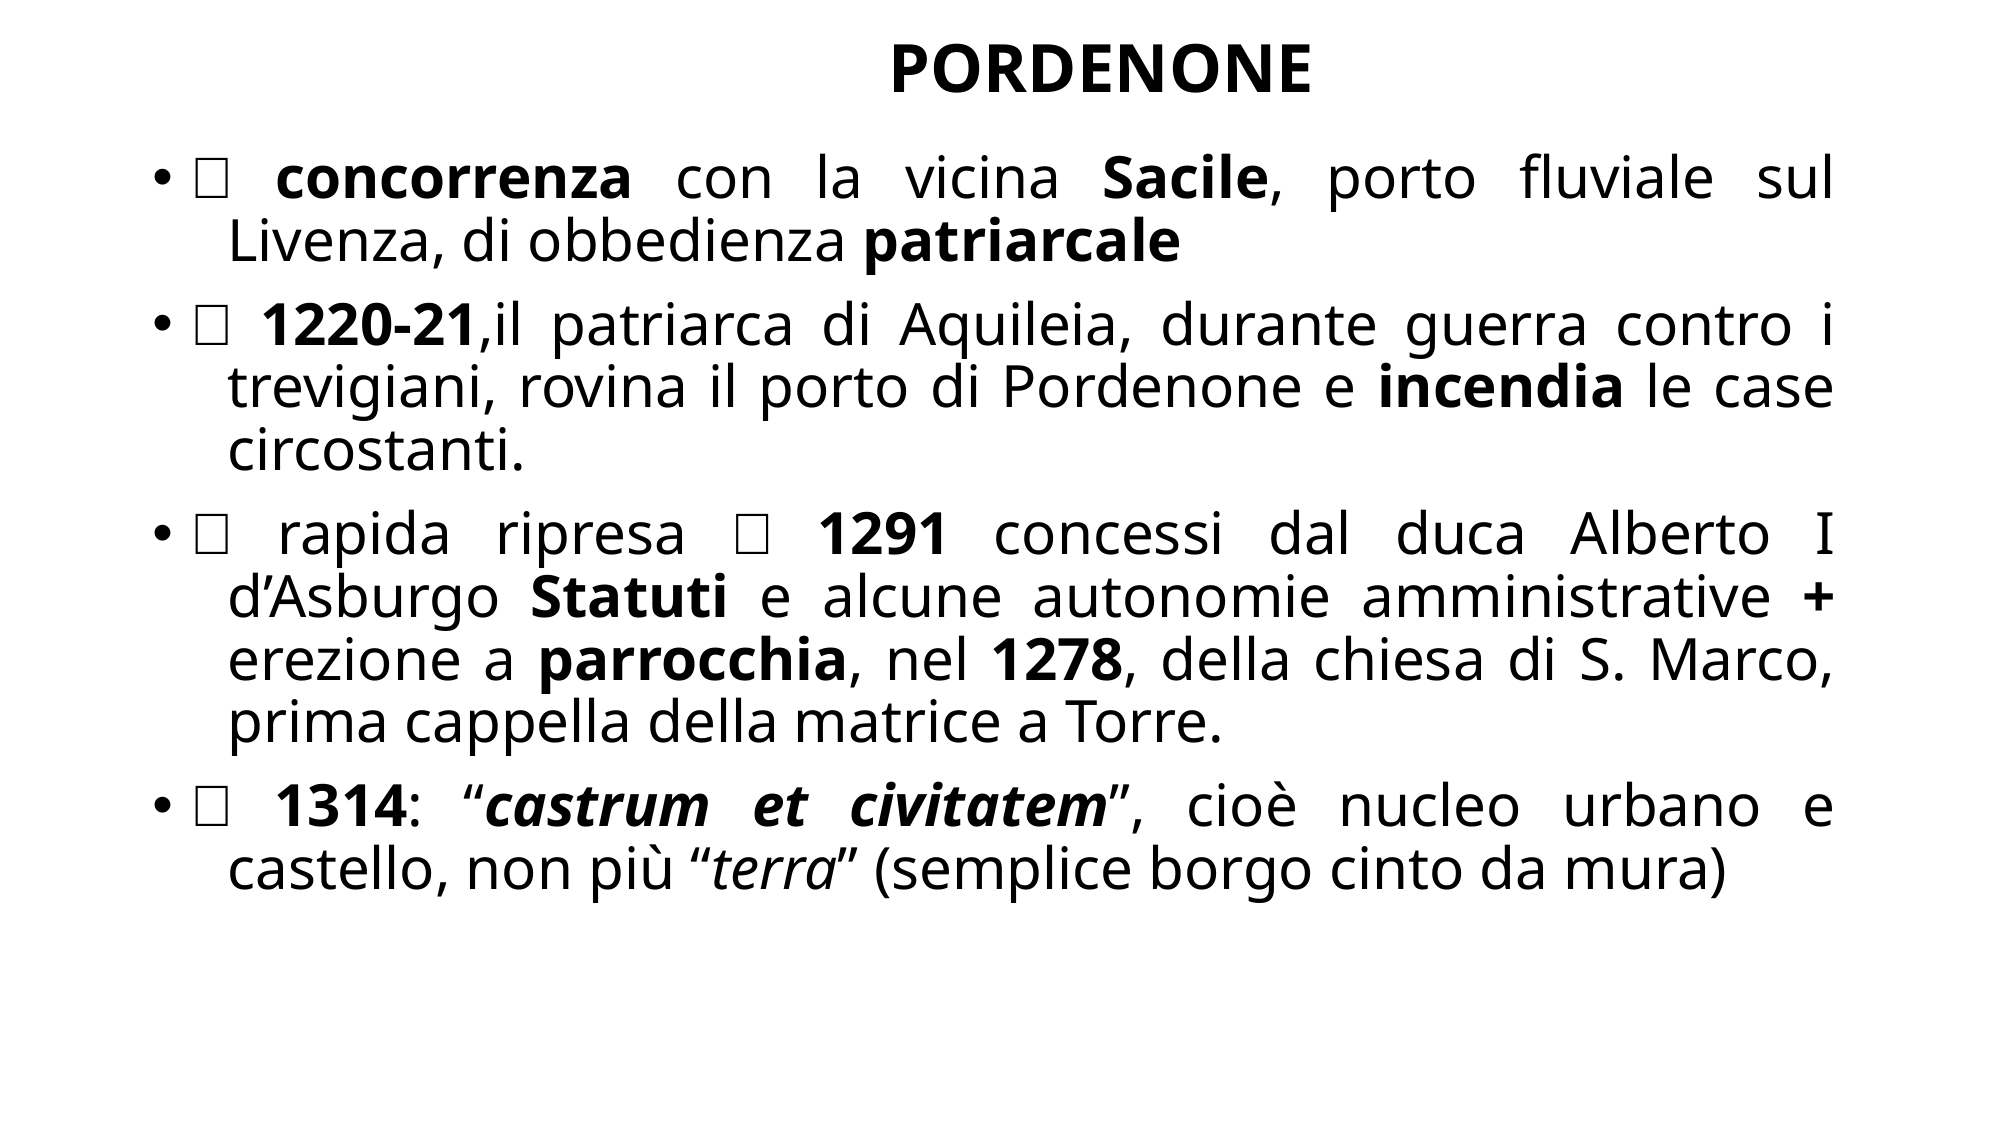

# PORDENONE
 concorrenza con la vicina Sacile, porto fluviale sul Livenza, di obbedienza patriarcale
 1220-21,il patriarca di Aquileia, durante guerra contro i trevigiani, rovina il porto di Pordenone e incendia le case circostanti.
 rapida ripresa  1291 concessi dal duca Alberto I d’Asburgo Statuti e alcune autonomie amministrative + erezione a parrocchia, nel 1278, della chiesa di S. Marco, prima cappella della matrice a Torre.
 1314: “castrum et civitatem”, cioè nucleo urbano e castello, non più “terra” (semplice borgo cinto da mura)